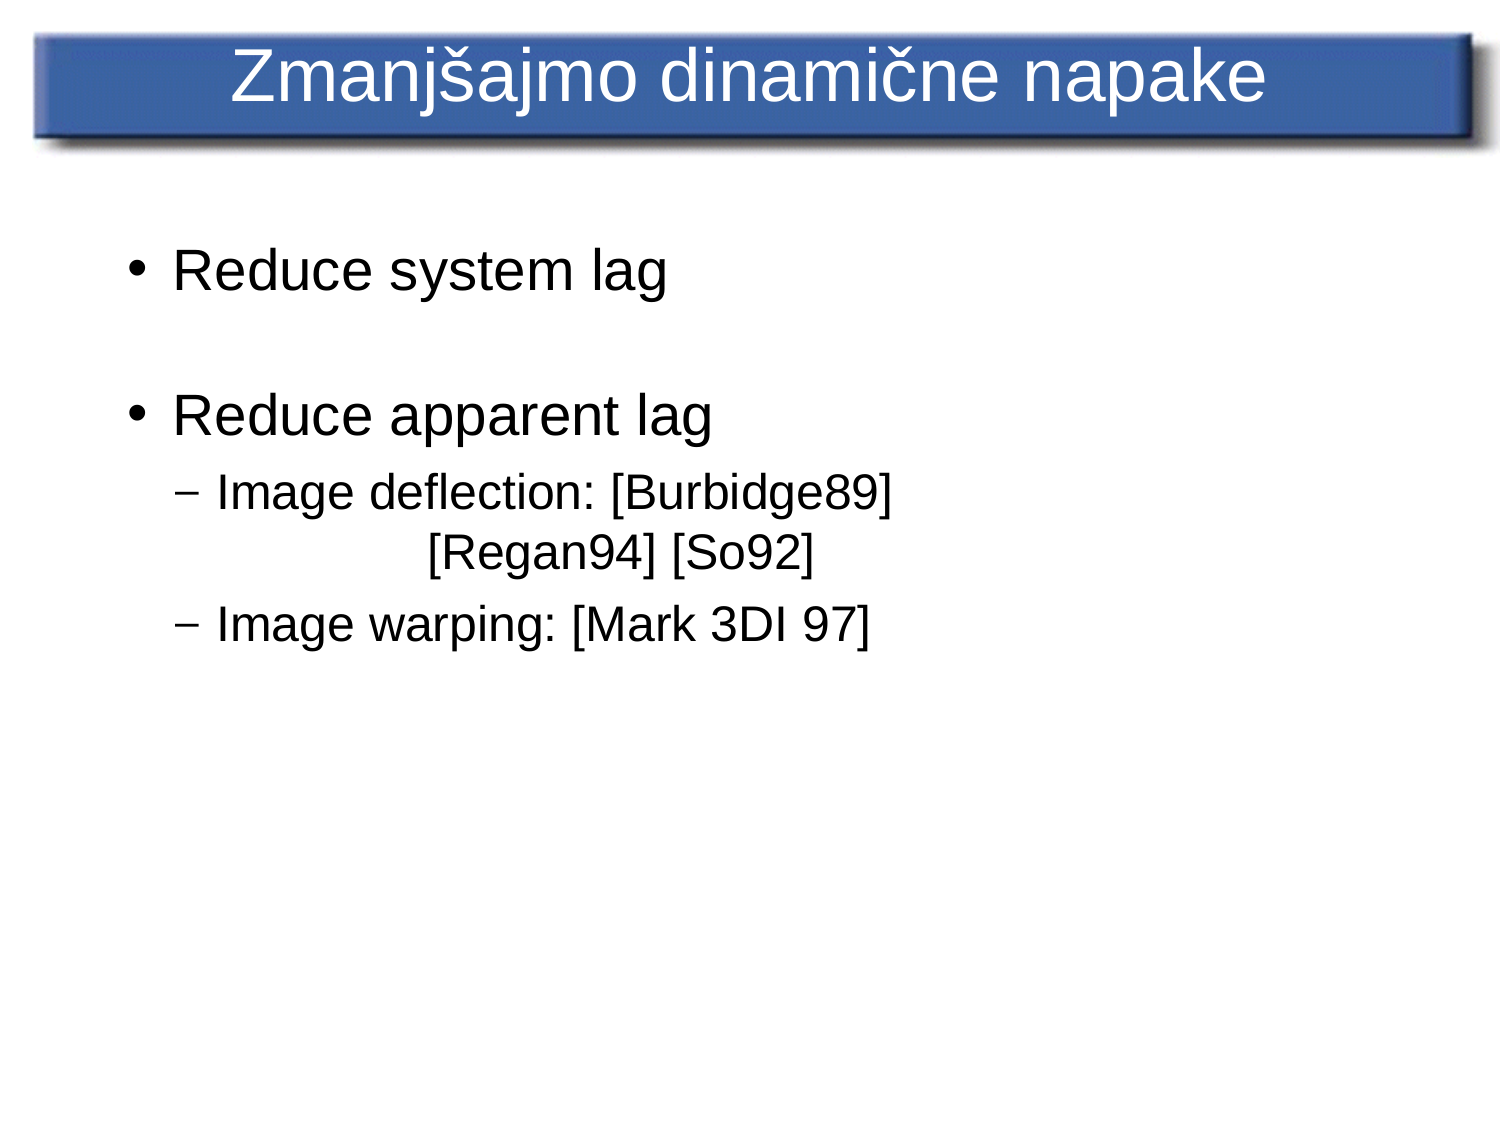

# Zmanjšajmo dinamične napake
 Reduce system lag
 Reduce apparent lag
 Image deflection: [Burbidge89] 					[Regan94] [So92]
 Image warping: [Mark 3DI 97]